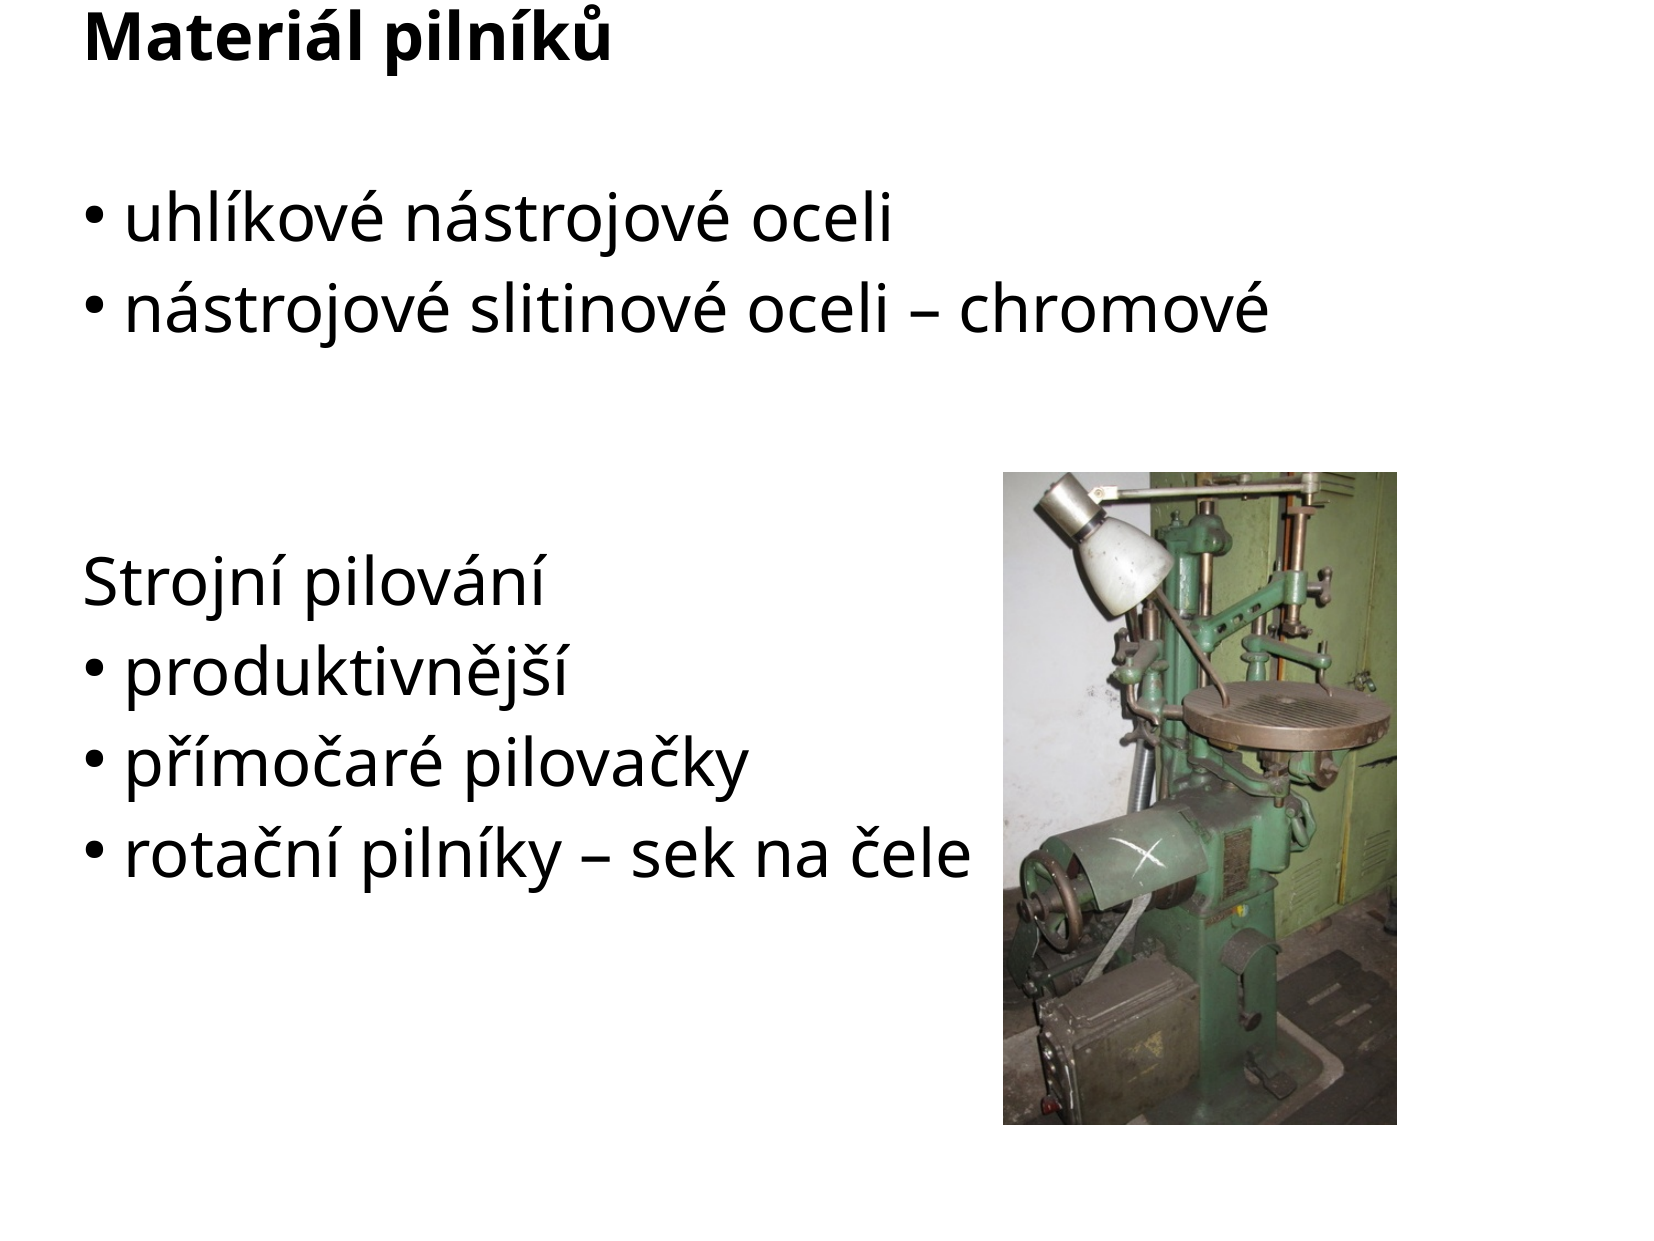

# Materiál pilníků
 uhlíkové nástrojové oceli
 nástrojové slitinové oceli – chromové
Strojní pilování
 produktivnější
 přímočaré pilovačky
 rotační pilníky – sek na čele